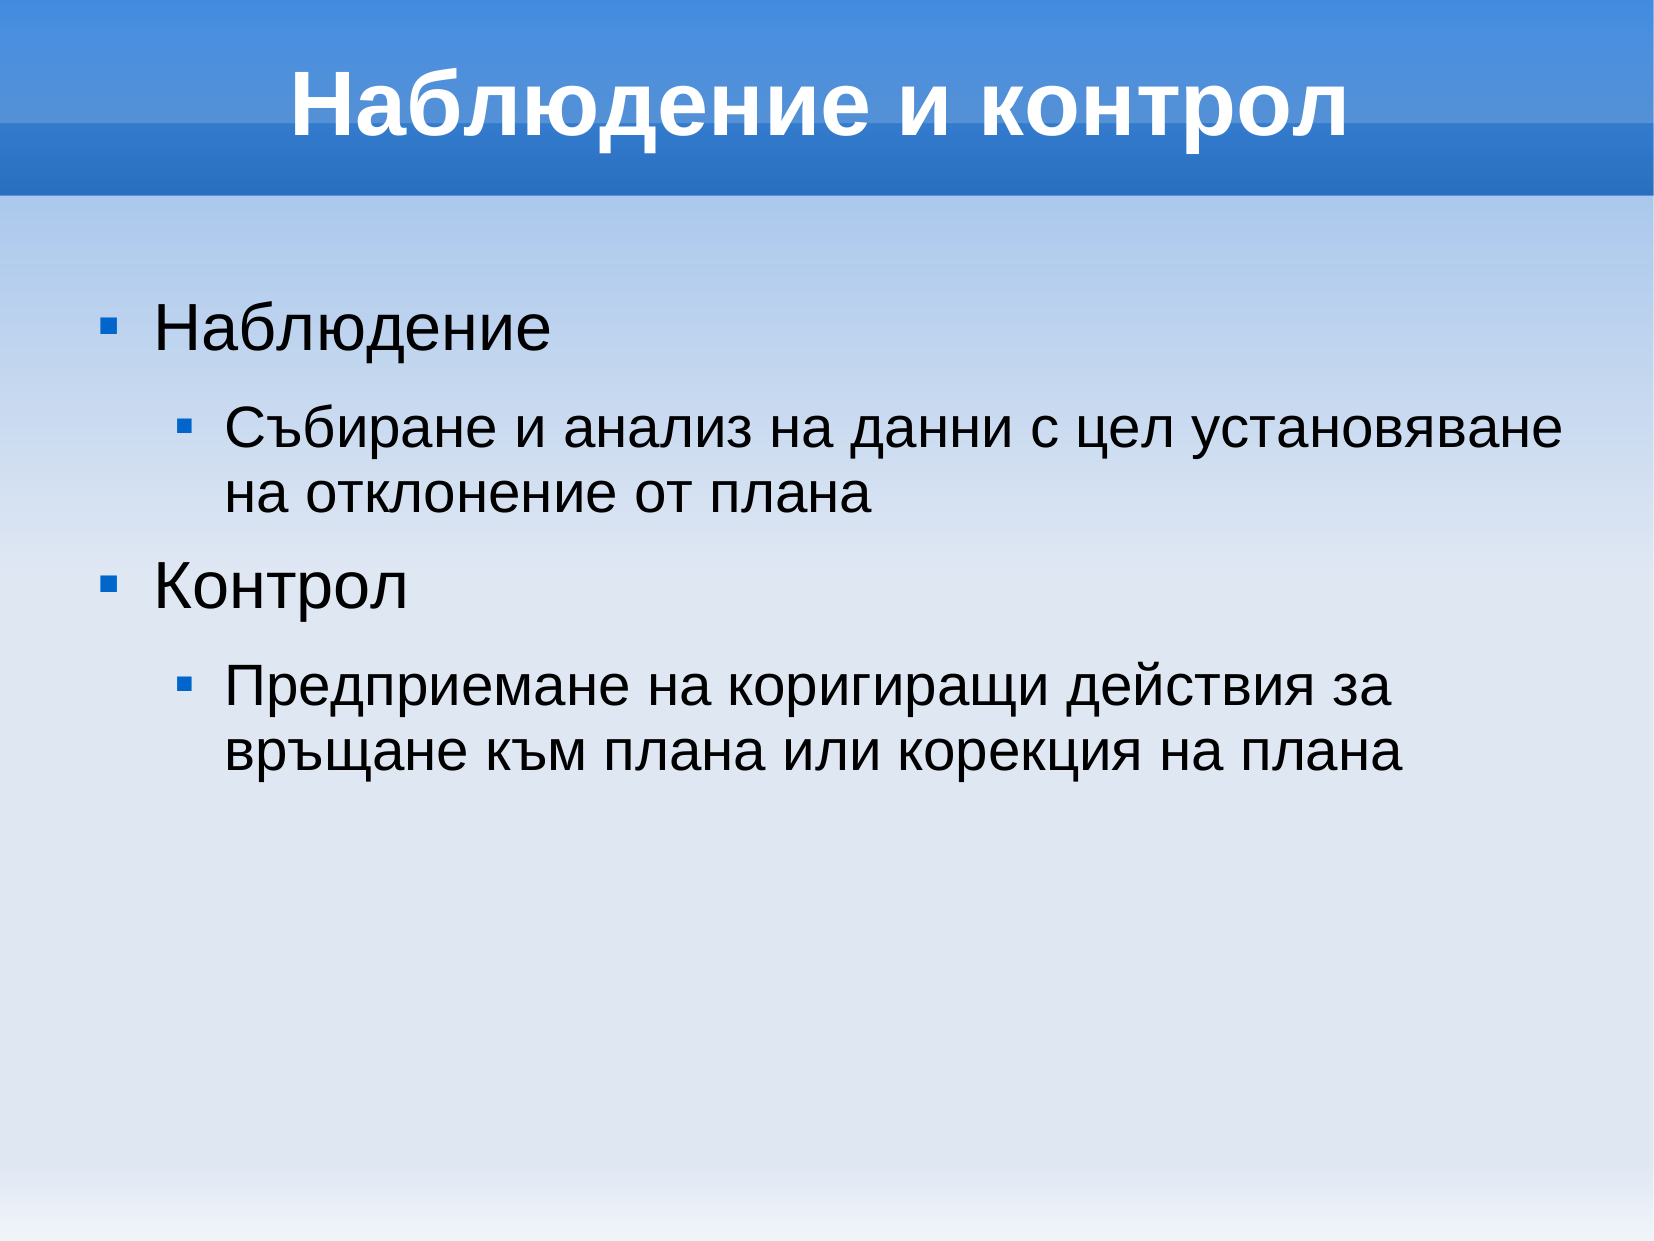

# Наблюдение и контрол
Наблюдение
Събиране и анализ на данни с цел установяване на отклонение от плана
Контрол
Предприемане на коригиращи действия за връщане към плана или корекция на плана